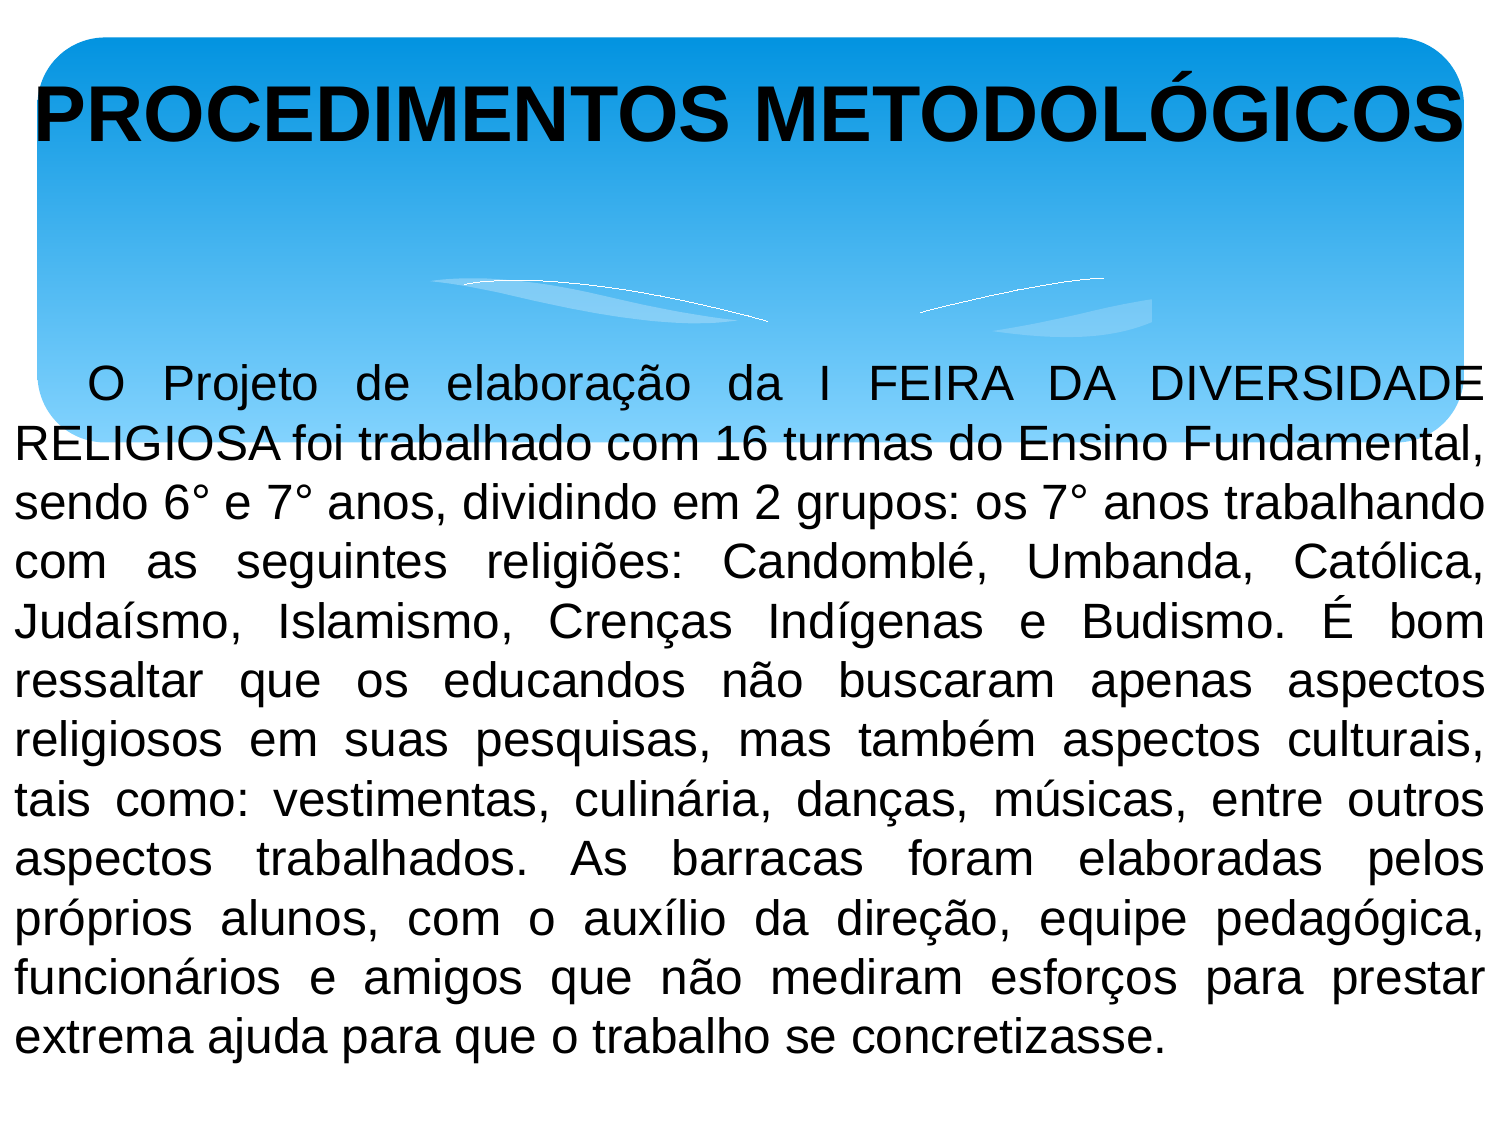

PROCEDIMENTOS METODOLÓGICOS
# O Projeto de elaboração da I FEIRA DA DIVERSIDADE RELIGIOSA foi trabalhado com 16 turmas do Ensino Fundamental, sendo 6° e 7° anos, dividindo em 2 grupos: os 7° anos trabalhando com as seguintes religiões: Candomblé, Umbanda, Católica, Judaísmo, Islamismo, Crenças Indígenas e Budismo. É bom ressaltar que os educandos não buscaram apenas aspectos religiosos em suas pesquisas, mas também aspectos culturais, tais como: vestimentas, culinária, danças, músicas, entre outros aspectos trabalhados. As barracas foram elaboradas pelos próprios alunos, com o auxílio da direção, equipe pedagógica, funcionários e amigos que não mediram esforços para prestar extrema ajuda para que o trabalho se concretizasse.